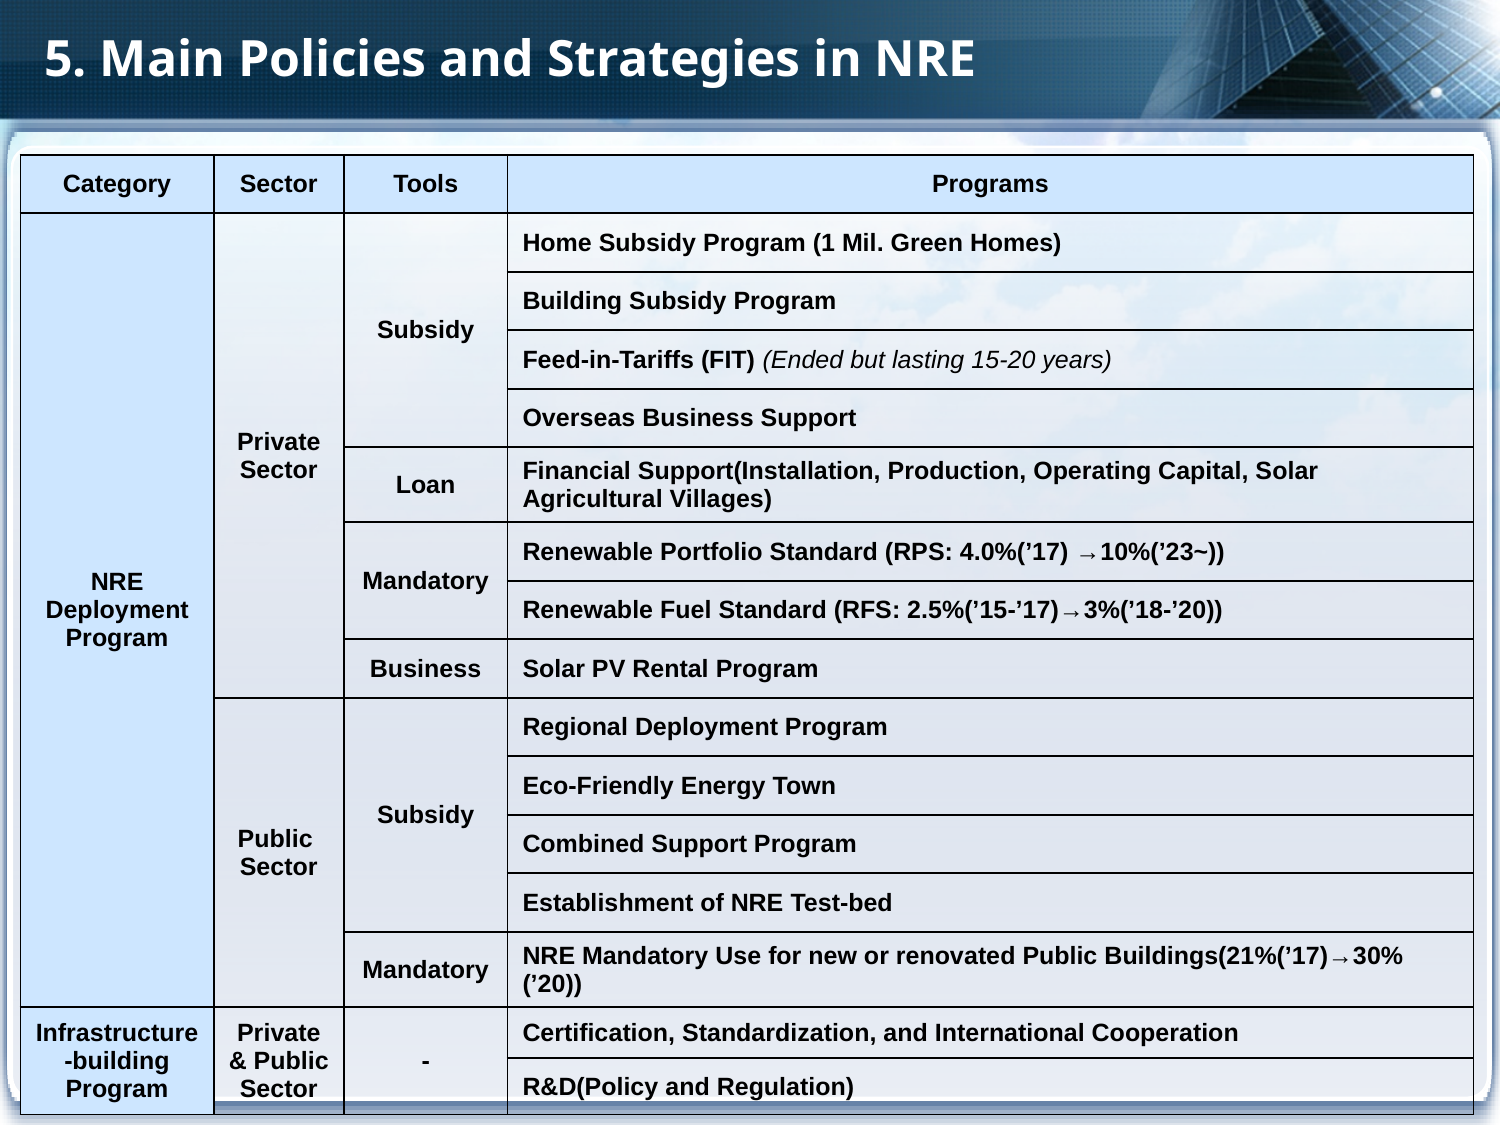

5. Main Policies and Strategies in NRE
| Category | Sector | Tools | Programs |
| --- | --- | --- | --- |
| NRE Deployment Program | Private Sector | Subsidy | Home Subsidy Program (1 Mil. Green Homes) |
| | | | Building Subsidy Program |
| | | | Feed-in-Tariffs (FIT) (Ended but lasting 15-20 years) |
| | | | Overseas Business Support |
| | | Loan | Financial Support(Installation, Production, Operating Capital, Solar Agricultural Villages) |
| | | Mandatory | Renewable Portfolio Standard (RPS: 4.0%(’17) →10%(’23~)) |
| | | | Renewable Fuel Standard (RFS: 2.5%(’15-’17)→3%(’18-’20)) |
| | | Business | Solar PV Rental Program |
| | Public Sector | Subsidy | Regional Deployment Program |
| | | | Eco-Friendly Energy Town |
| | | | Combined Support Program |
| | | | Establishment of NRE Test-bed |
| | | Mandatory | NRE Mandatory Use for new or renovated Public Buildings(21%(’17)→30%(’20)) |
| Infrastructure-building Program | Private & Public Sector | - | Certification, Standardization, and International Cooperation |
| | | | R&D(Policy and Regulation) |